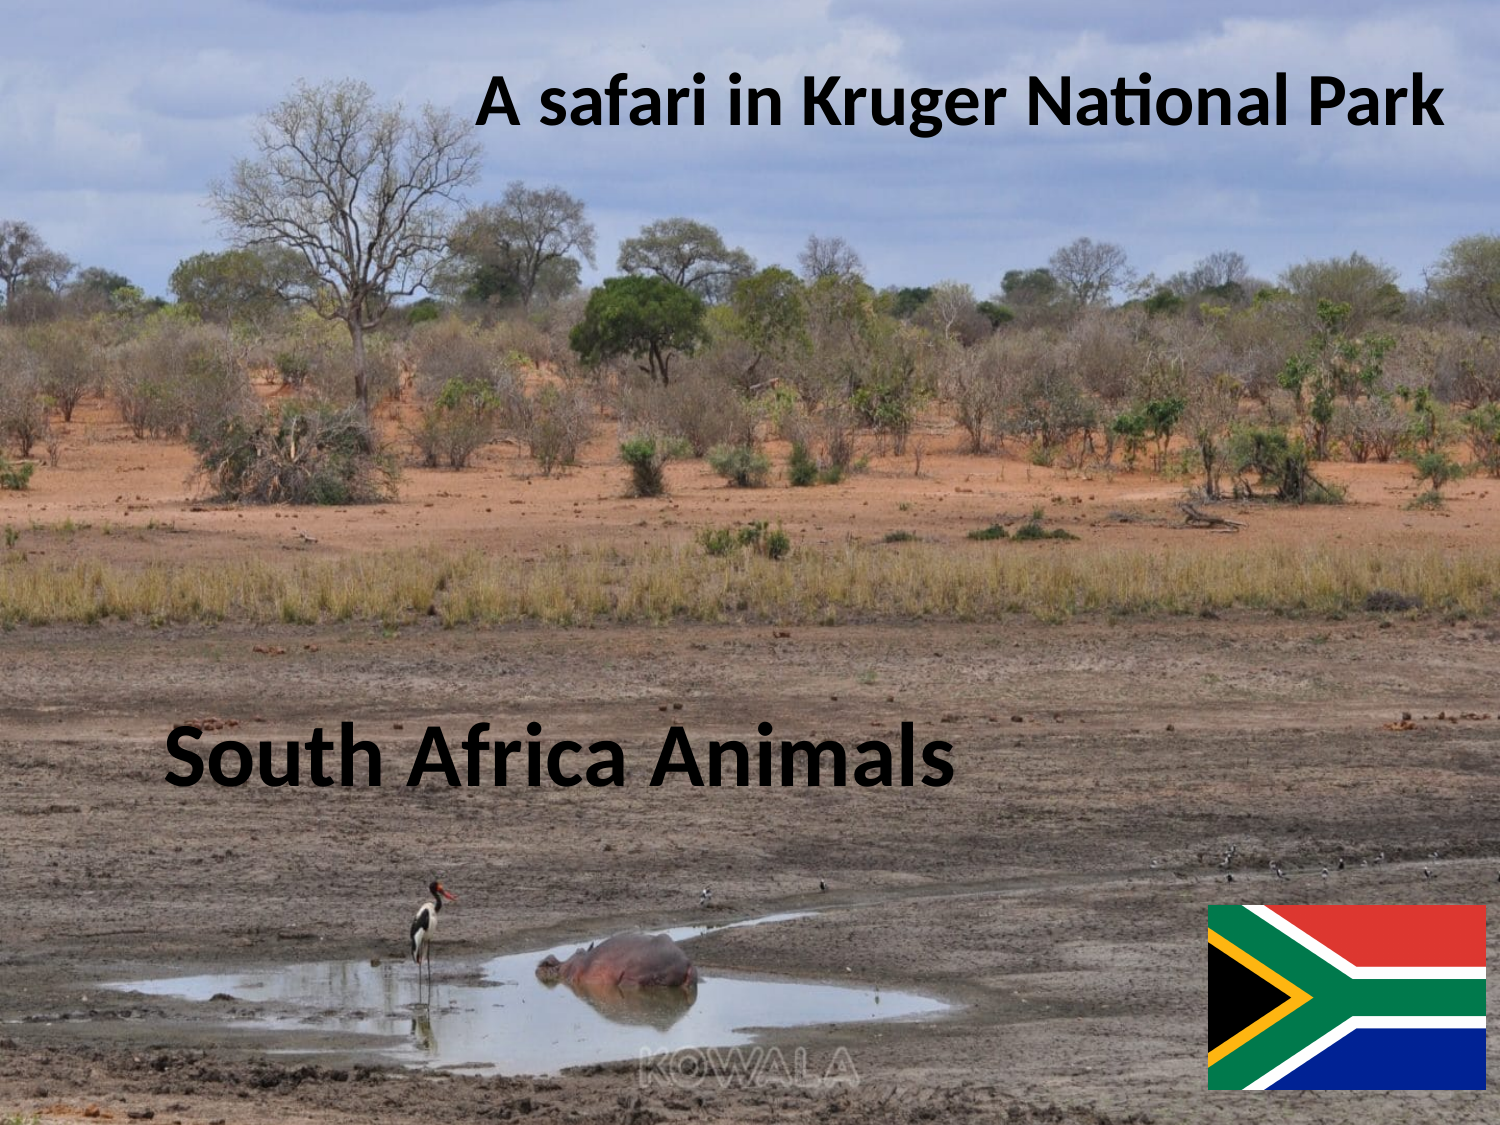

A safari in Kruger National Park
# South Africa Animals